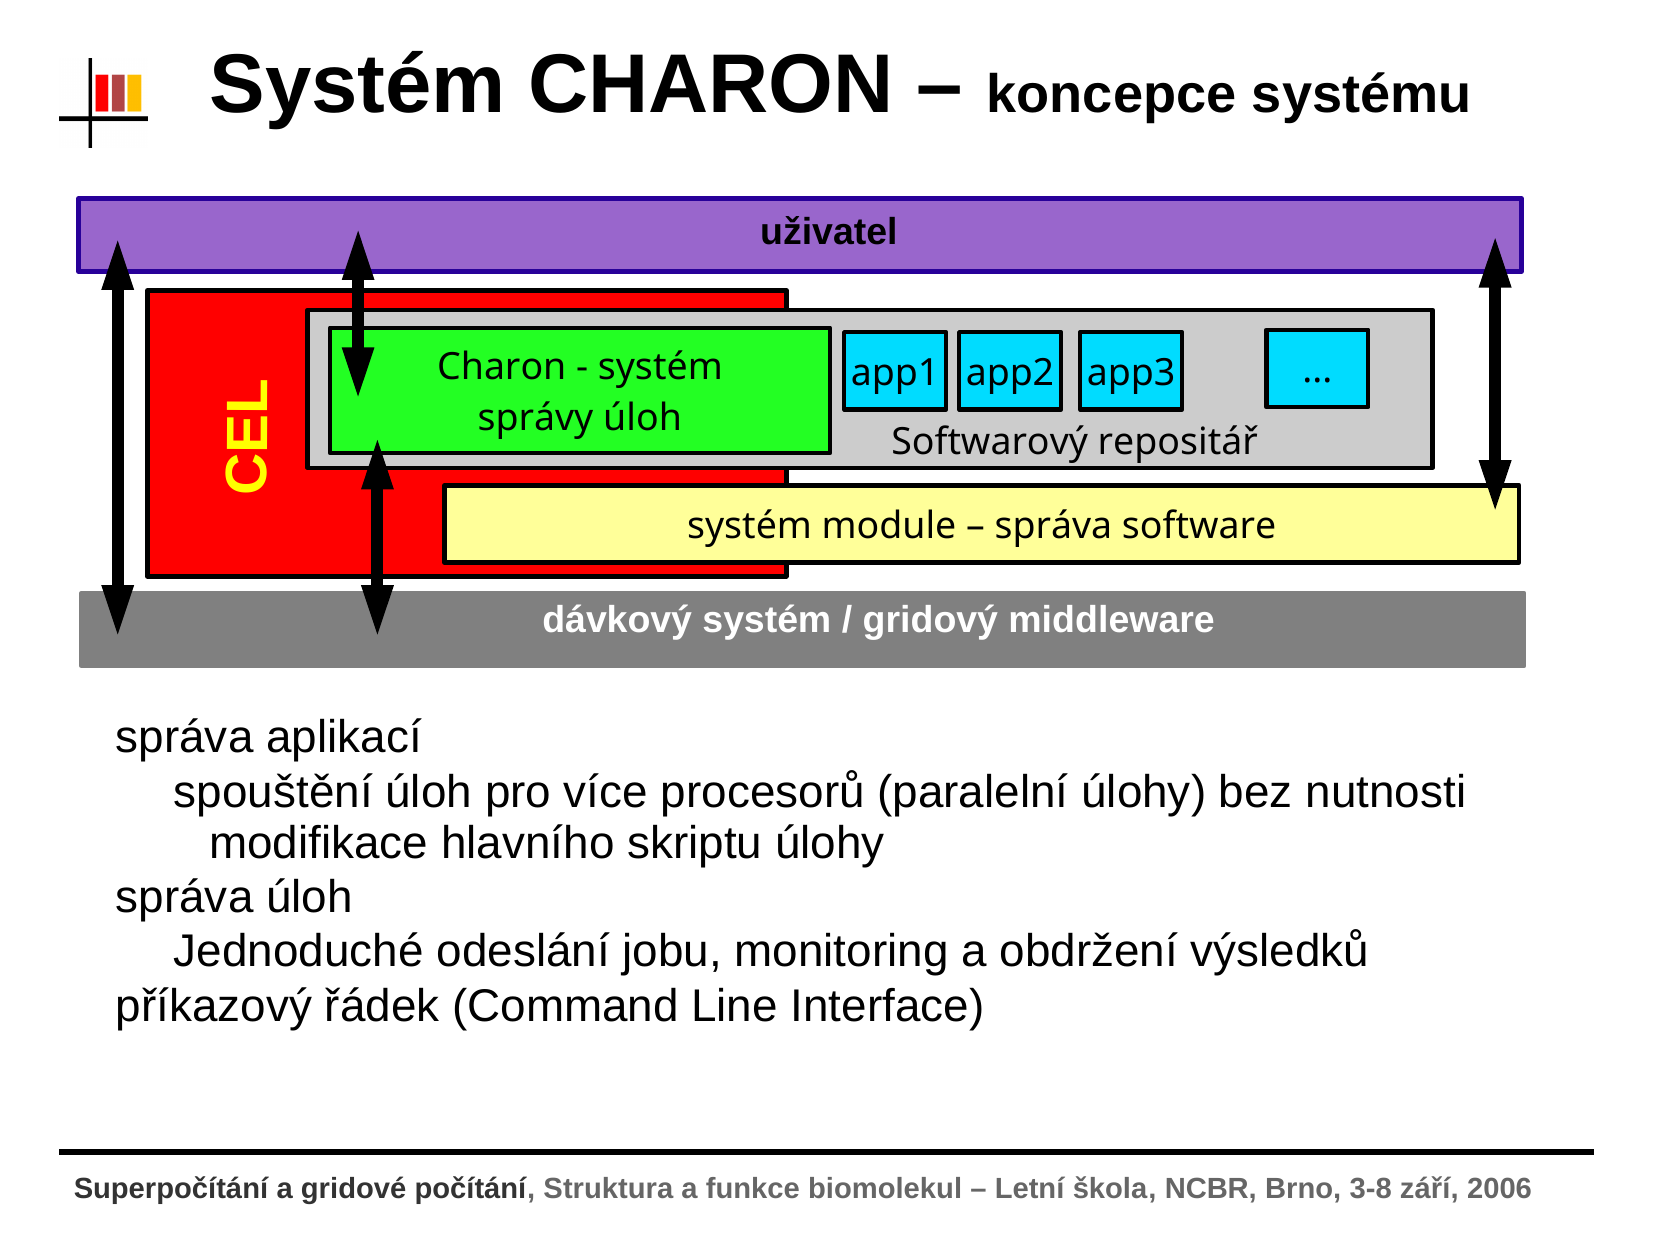

Systém CHARON – koncepce systému
uživatel
CEL
 Softwarový repositář
...
app1
app2
app3
Charon - systém
správy úloh
systém module – správa software
dávkový systém / gridový middleware
 správa aplikací
spouštění úloh pro více procesorů (paralelní úlohy) bez nutnosti modifikace hlavního skriptu úlohy
 správa úloh
Jednoduché odeslání jobu, monitoring a obdržení výsledků
 příkazový řádek (Command Line Interface)
Superpočítání a gridové počítání, Struktura a funkce biomolekul – Letní škola, NCBR, Brno, 3-8 září, 2006